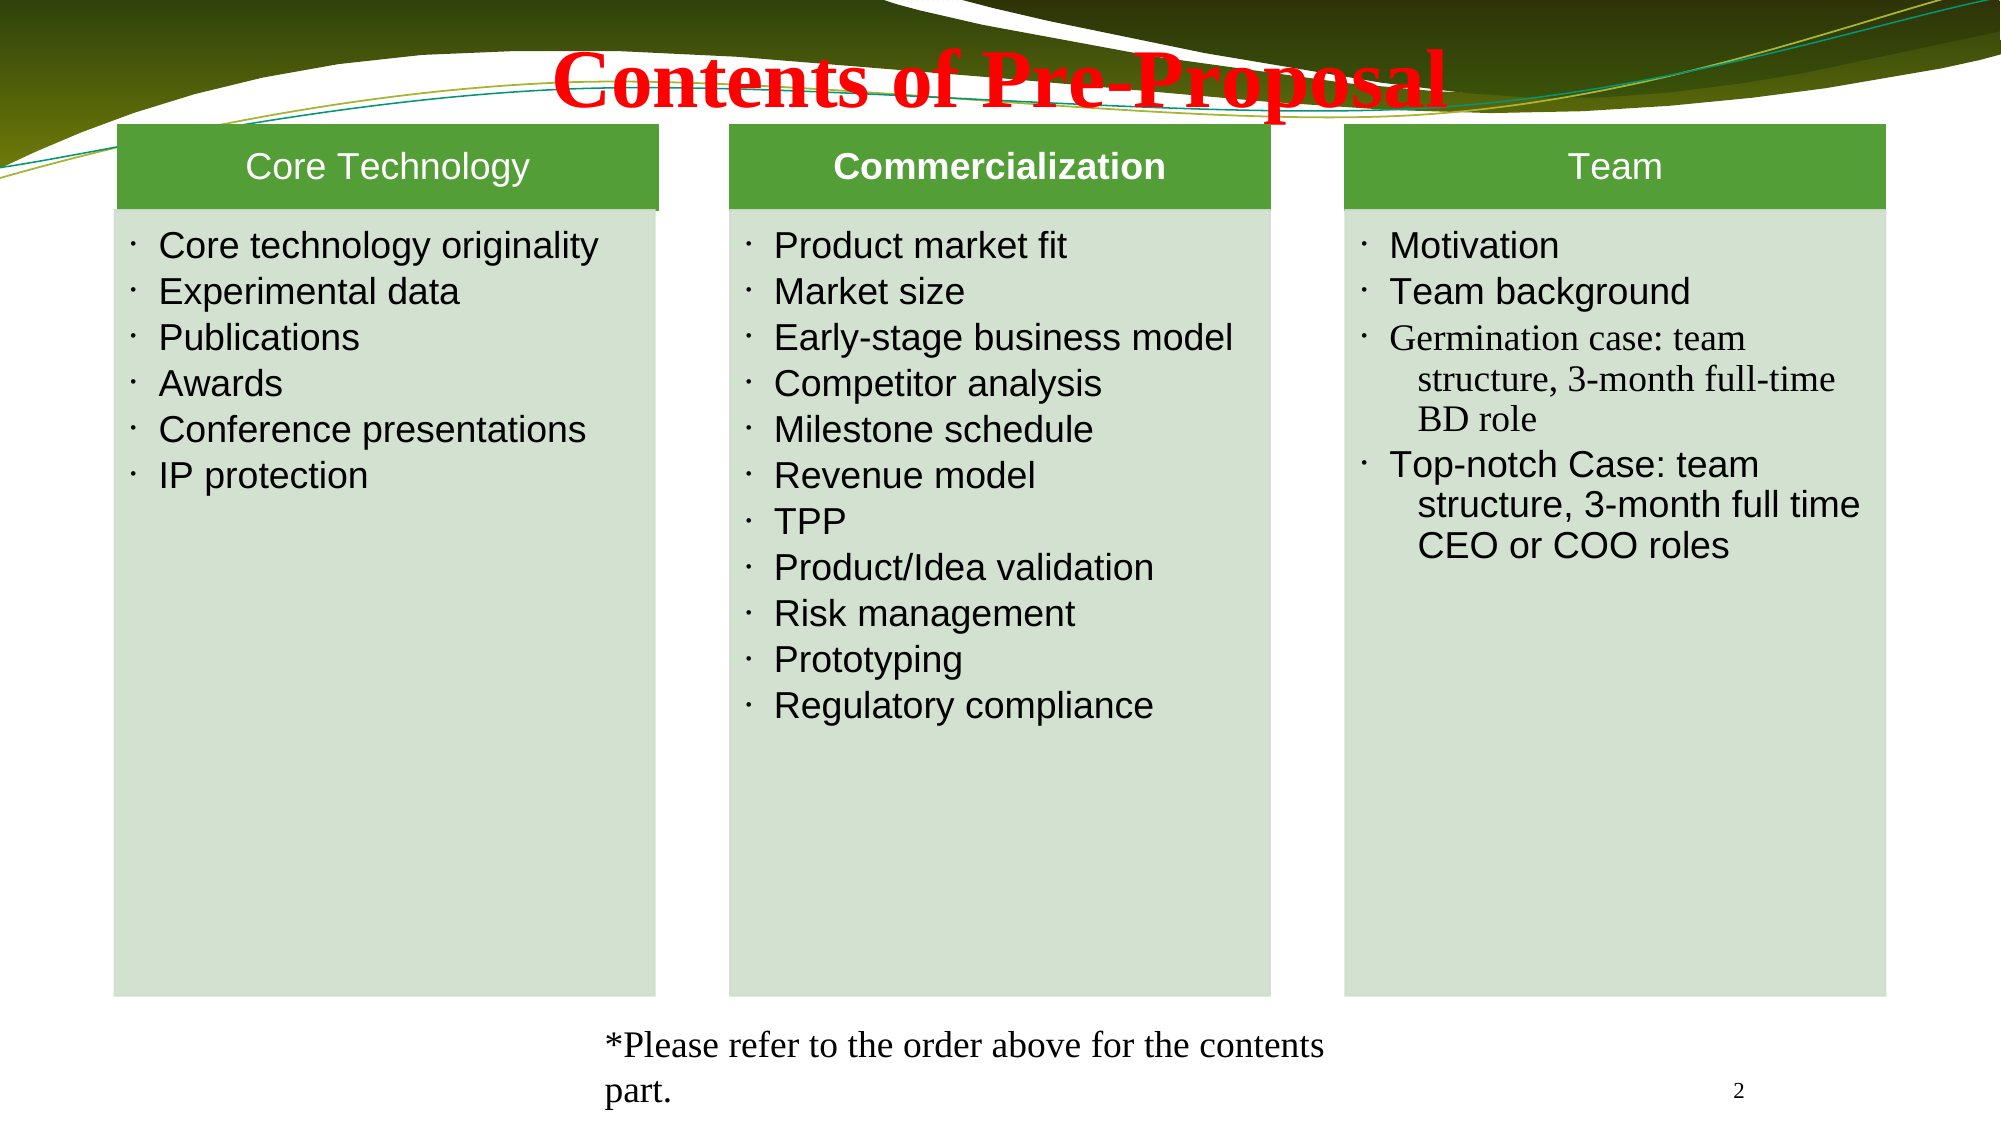

# Contents of Pre-Proposal
Core Technology
Commercialization
Team
Core technology originality
Experimental data
Publications
Awards
Conference presentations
IP protection
Product market fit
Market size
Early-stage business model
Competitor analysis
Milestone schedule
Revenue model
TPP
Product/Idea validation
Risk management
Prototyping
Regulatory compliance
Motivation
Team background
Germination case: team structure, 3-month full-time BD role
Top-notch Case: team structure, 3-month full time CEO or COO roles
*Please refer to the order above for the contents part.